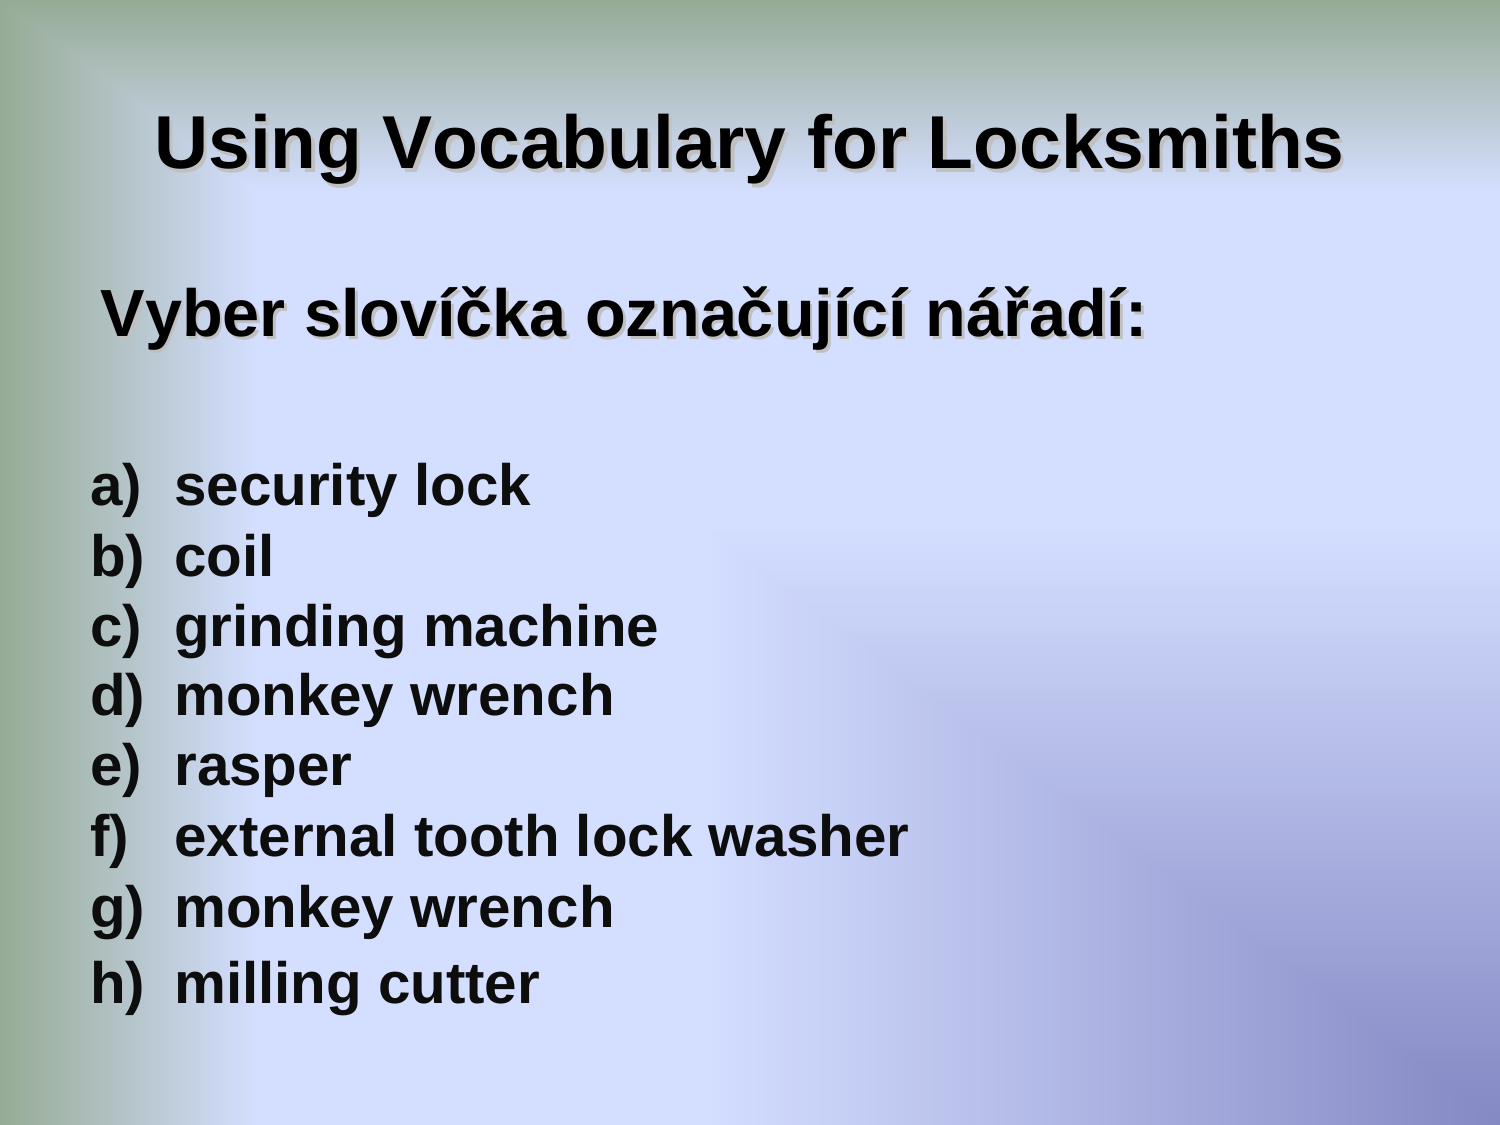

# Using Vocabulary for Locksmiths
Vyber slovíčka označující nářadí:
security lock
coil
grinding machine
monkey wrench
rasper
external tooth lock washer
monkey wrench
milling cutter